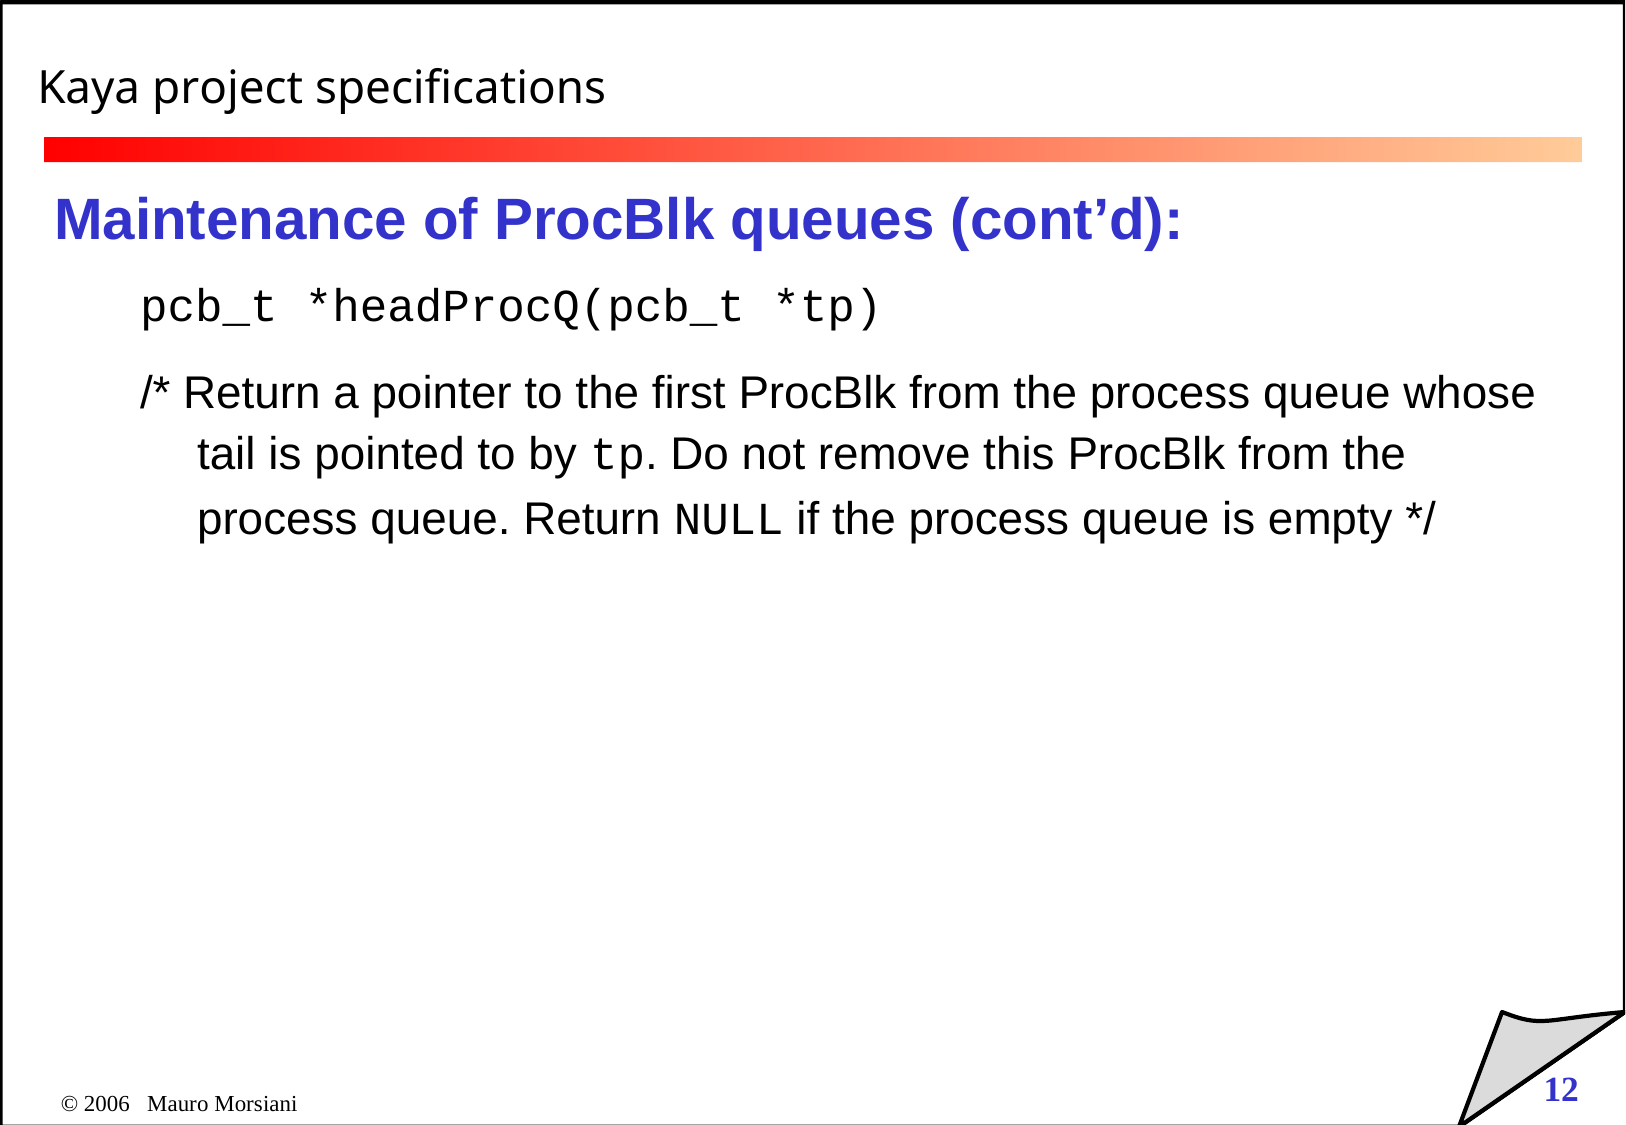

# Kaya project specifications
Maintenance of ProcBlk queues (cont’d):
pcb_t *headProcQ(pcb_t *tp)
/* Return a pointer to the first ProcBlk from the process queue whose tail is pointed to by tp. Do not remove this ProcBlk from the process queue. Return NULL if the process queue is empty */